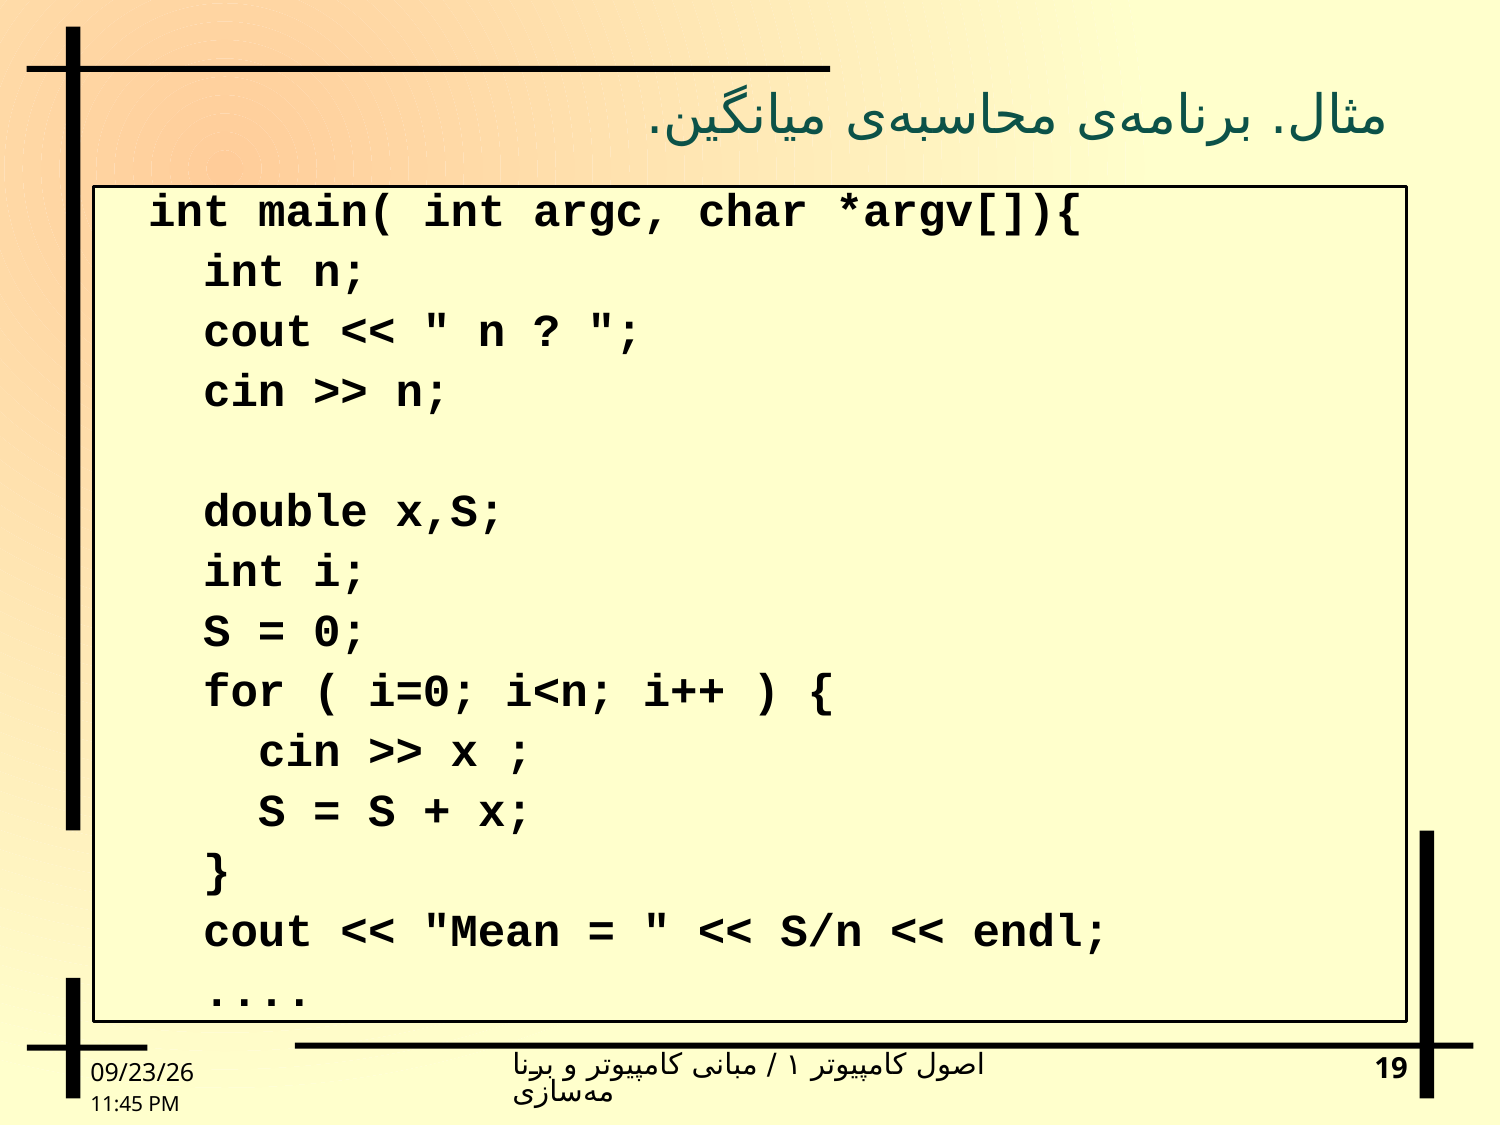

مثال. برنامه‌ی محاسبه‌ی میانگین.
# int main( int argc, char *argv[]){
 int n;
 cout << " n ? ";
 cin >> n;
 double x,S;
 int i;
 S = 0;
 for ( i=0; i<n; i++ ) {
 cin >> x ;
 S = S + x;
 }
 cout << "Mean = " << S/n << endl;
 ....
اصول کامپیوتر ۱ / مبانی کامپیوتر و برنامه‌سازی
19